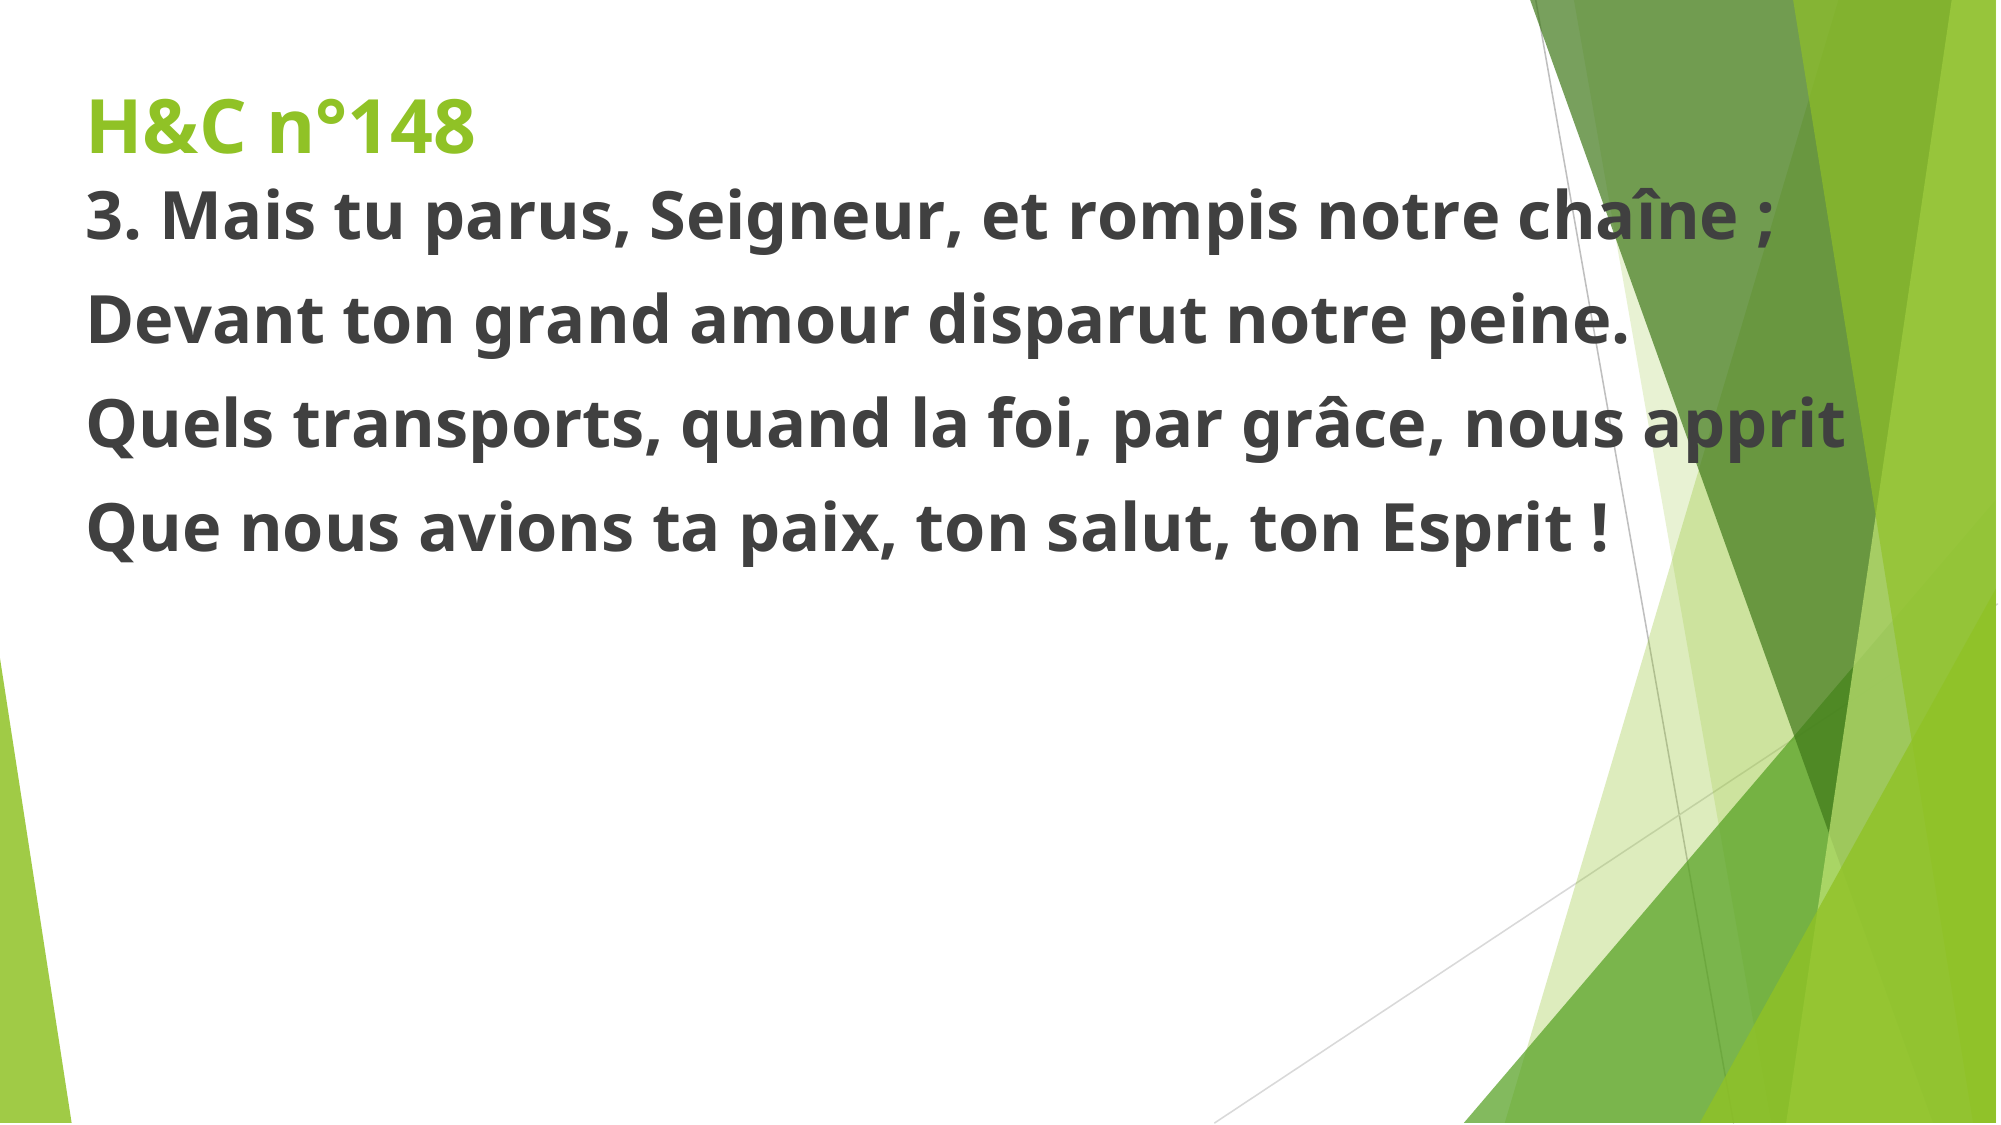

H&C n°148
3. Mais tu parus, Seigneur, et rompis notre chaîne ;
Devant ton grand amour disparut notre peine.
Quels transports, quand la foi, par grâce, nous apprit
Que nous avions ta paix, ton salut, ton Esprit !